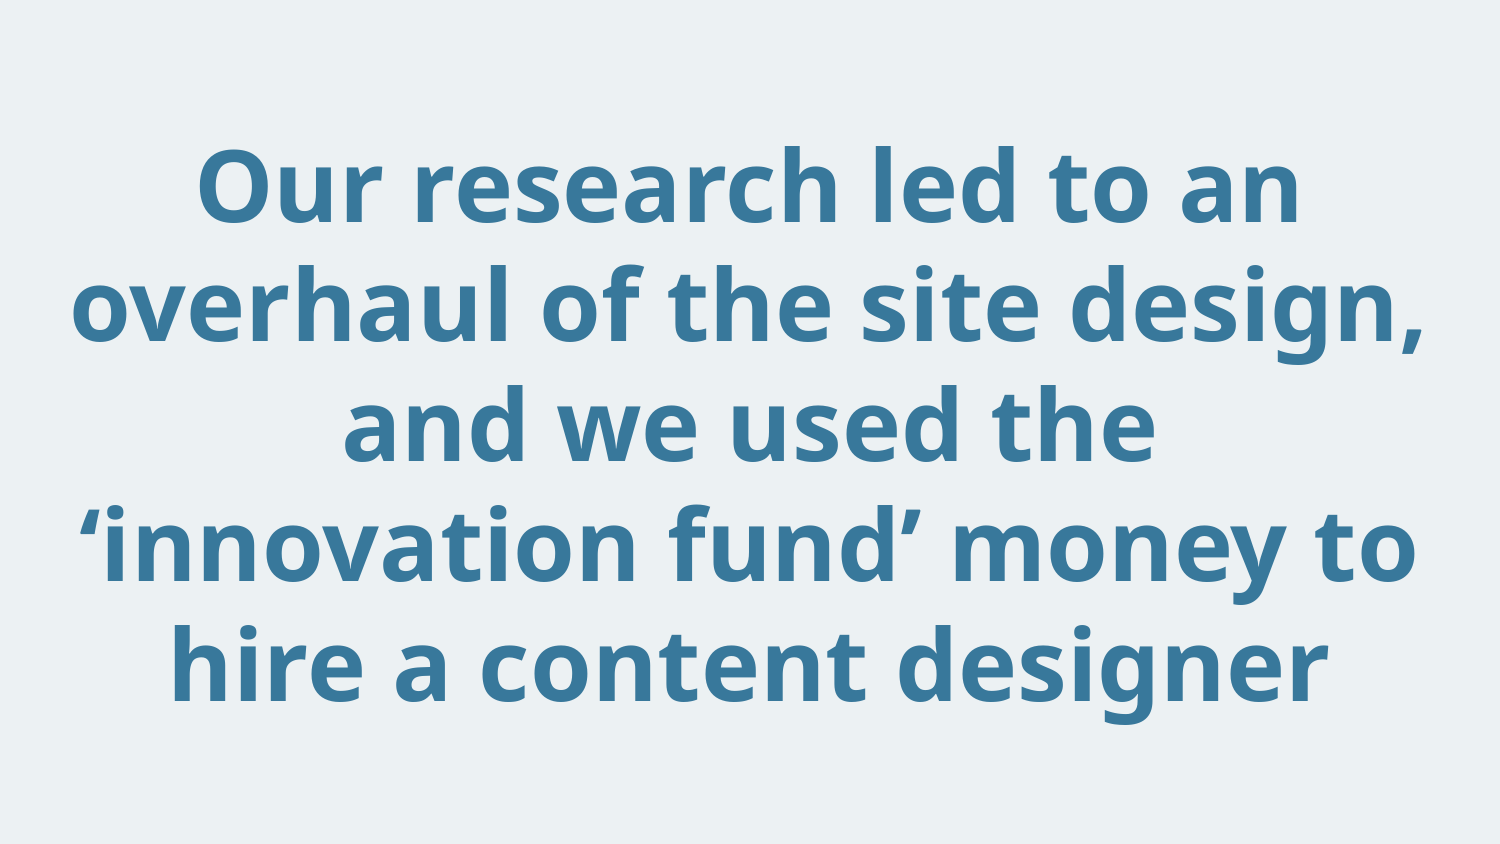

# Our research led to an overhaul of the site design, and we used the ‘innovation fund’ money to hire a content designer